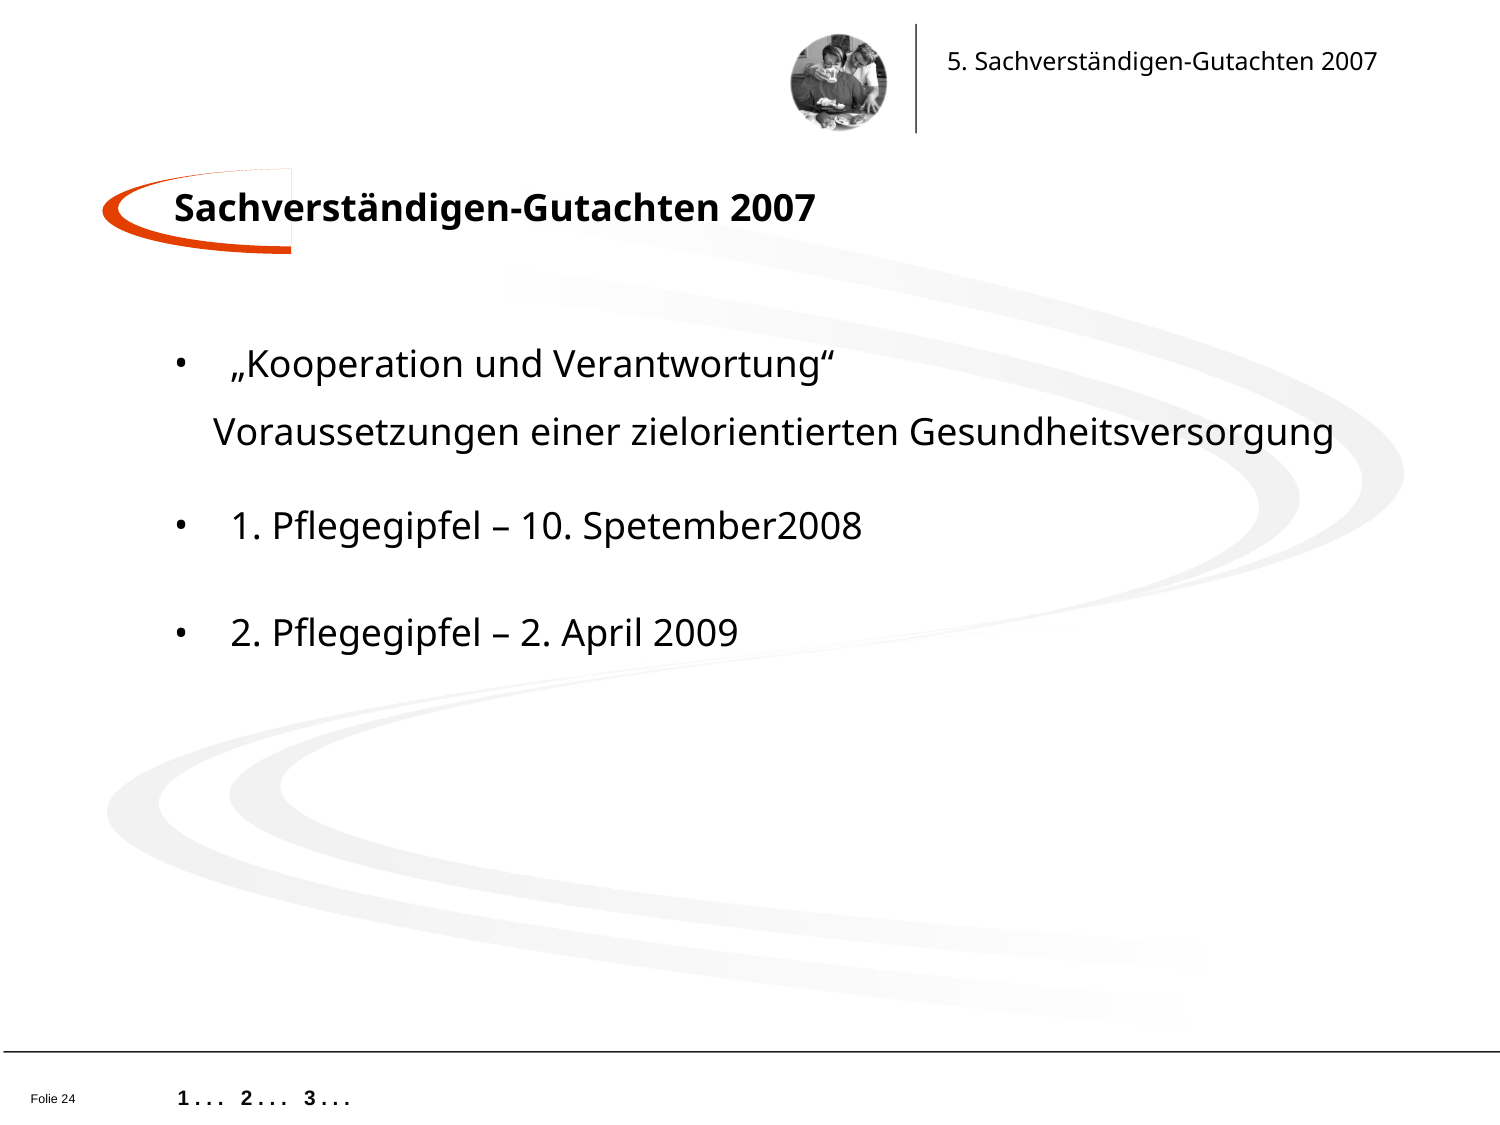

5. Sachverständigen-Gutachten 2007
Sachverständigen-Gutachten 2007
„Kooperation und Verantwortung“
 Voraussetzungen einer zielorientierten Gesundheitsversorgung
1. Pflegegipfel – 10. Spetember2008
2. Pflegegipfel – 2. April 2009
1 . . . 2 . . . 3 . . .
Folie